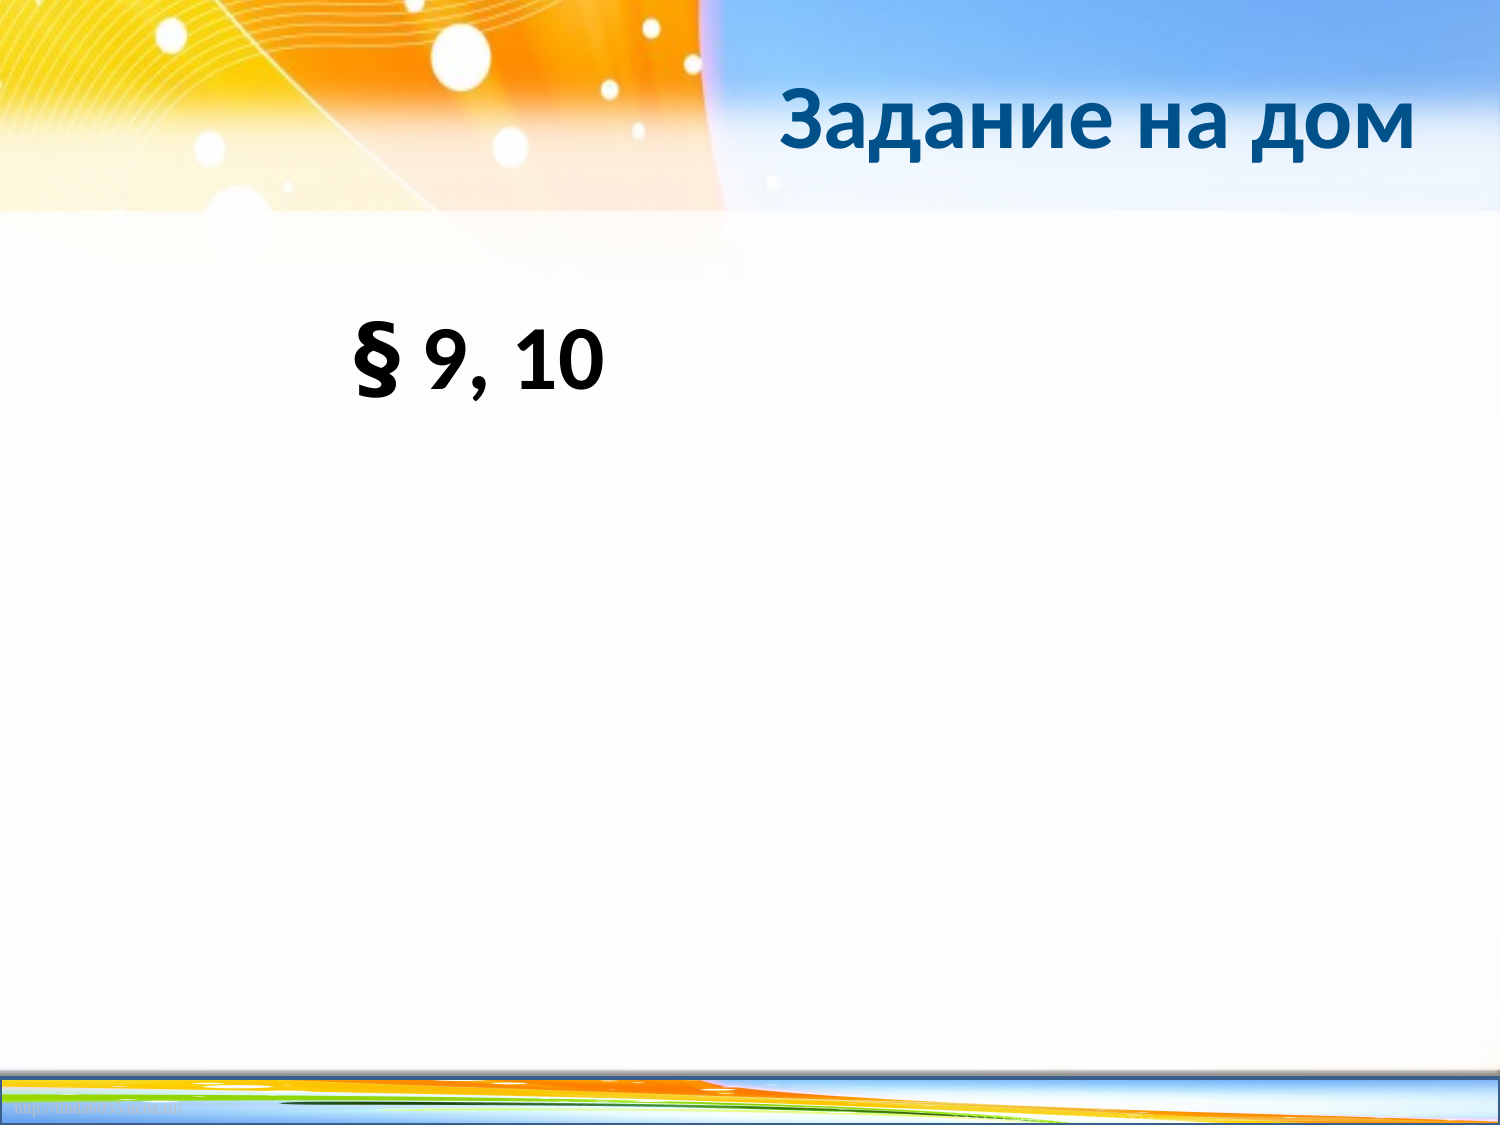

# Задание на дом
§ 9, 10